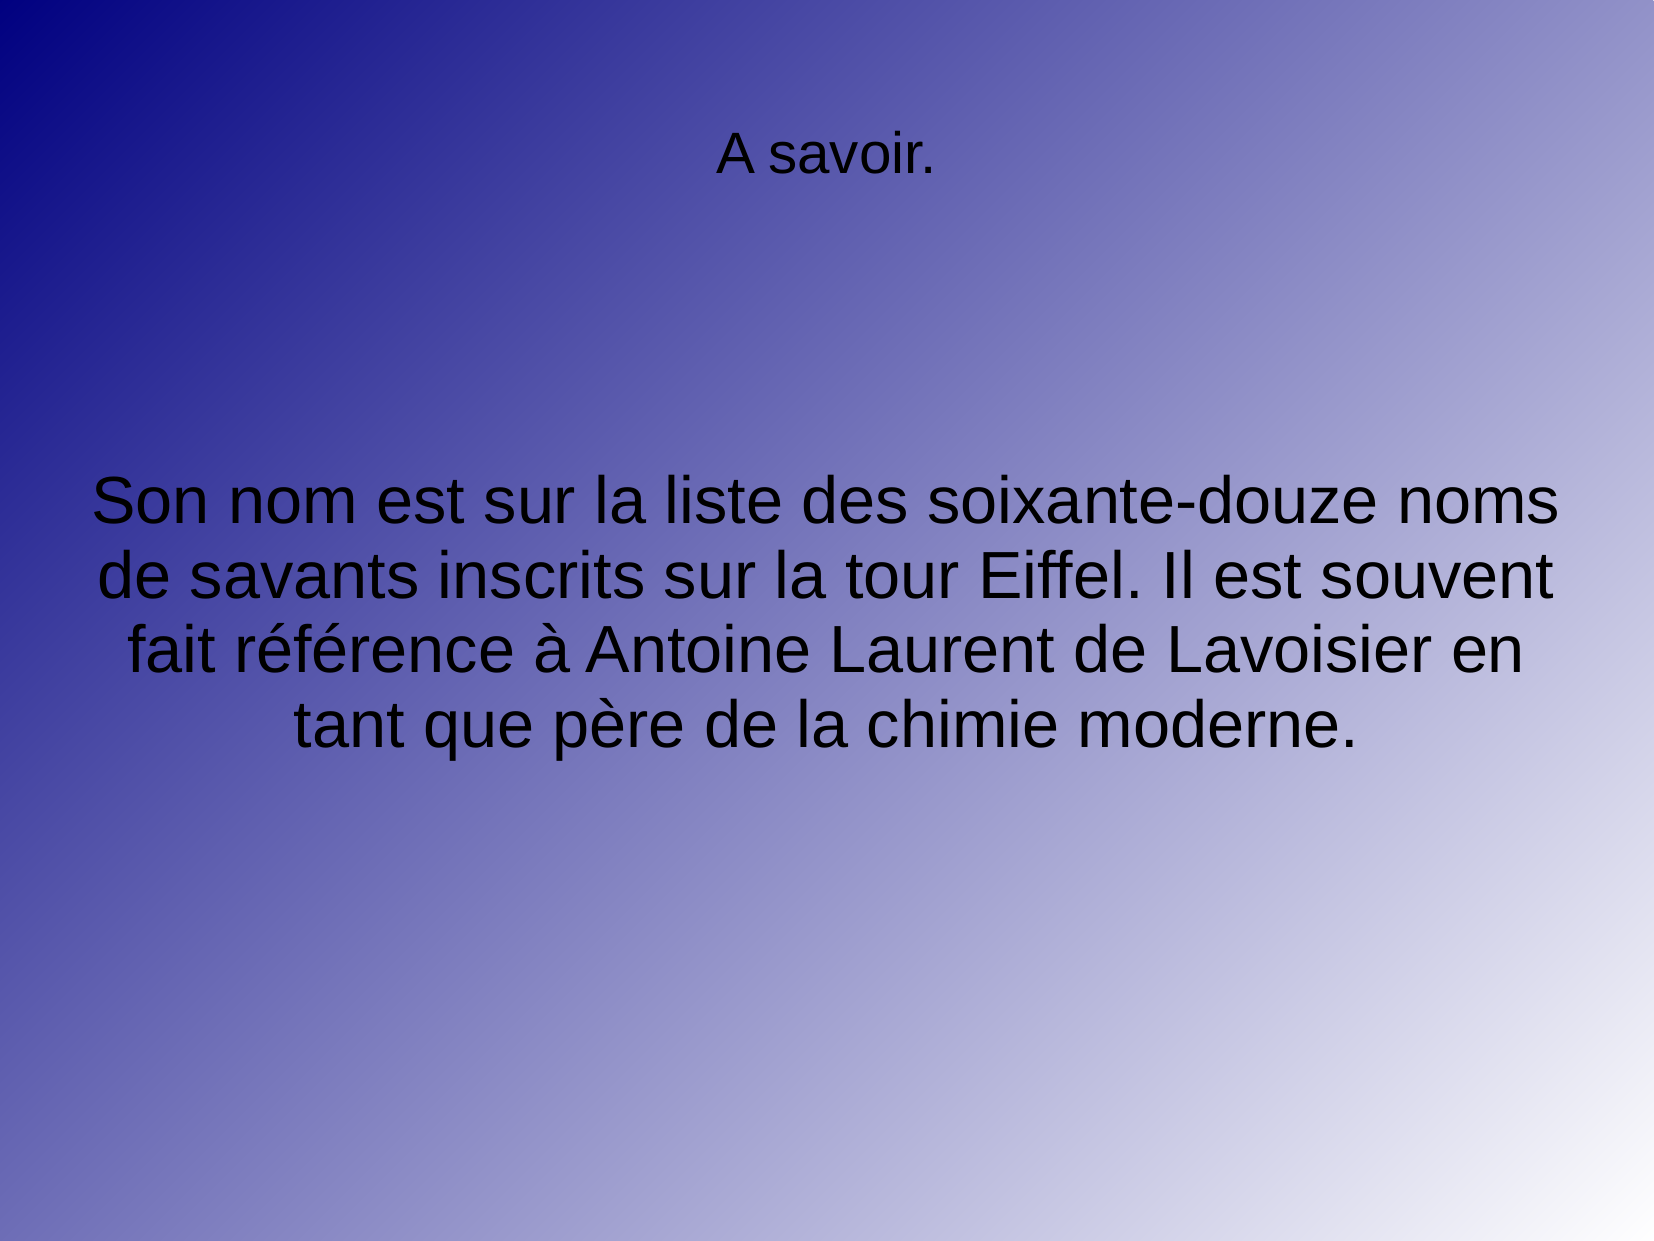

# A savoir.
Son nom est sur la liste des soixante-douze noms de savants inscrits sur la tour Eiffel. Il est souvent fait référence à Antoine Laurent de Lavoisier en tant que père de la chimie moderne.